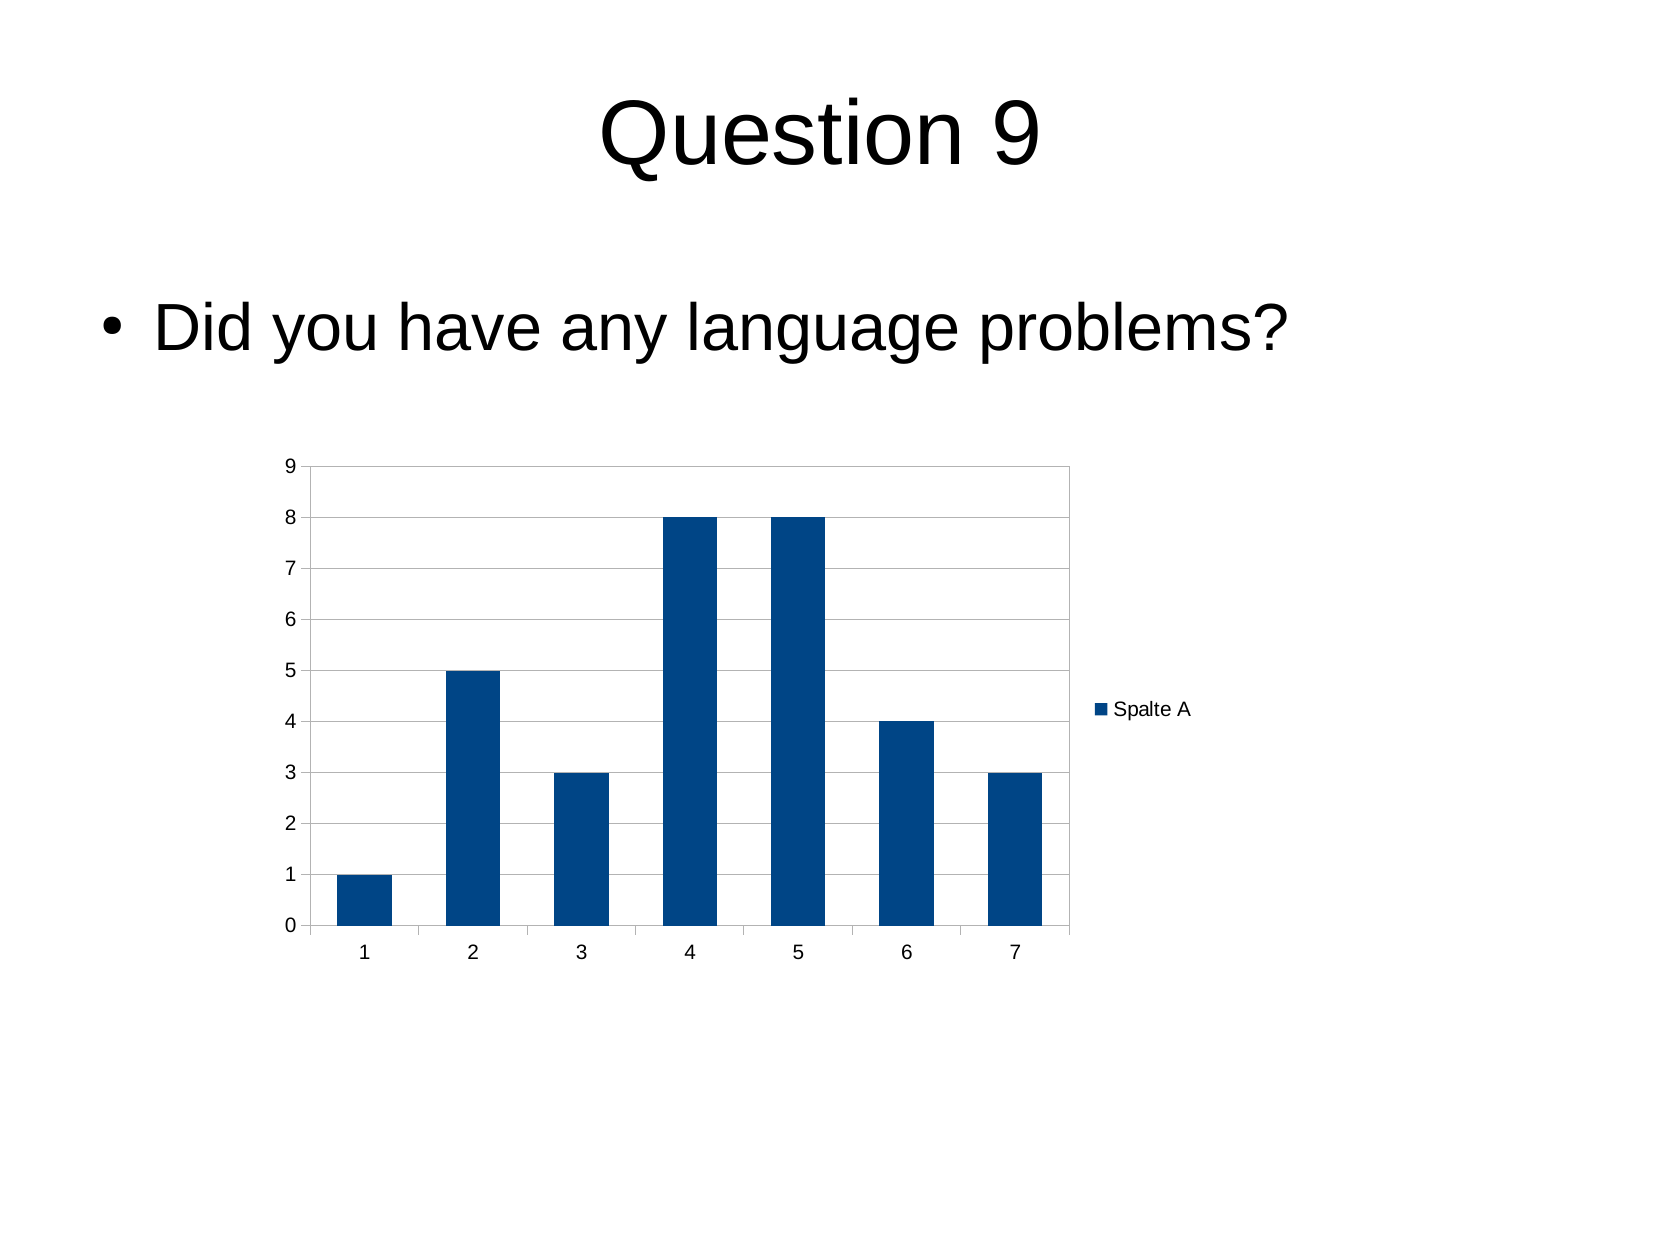

# Question 9
Did you have any language problems?
### Chart
| Category | Spalte A |
|---|---|
| 1 | 1.0 |
| 2 | 5.0 |
| 3 | 3.0 |
| 4 | 8.0 |
| 5 | 8.0 |
| 6 | 4.0 |
| 7 | 3.0 |